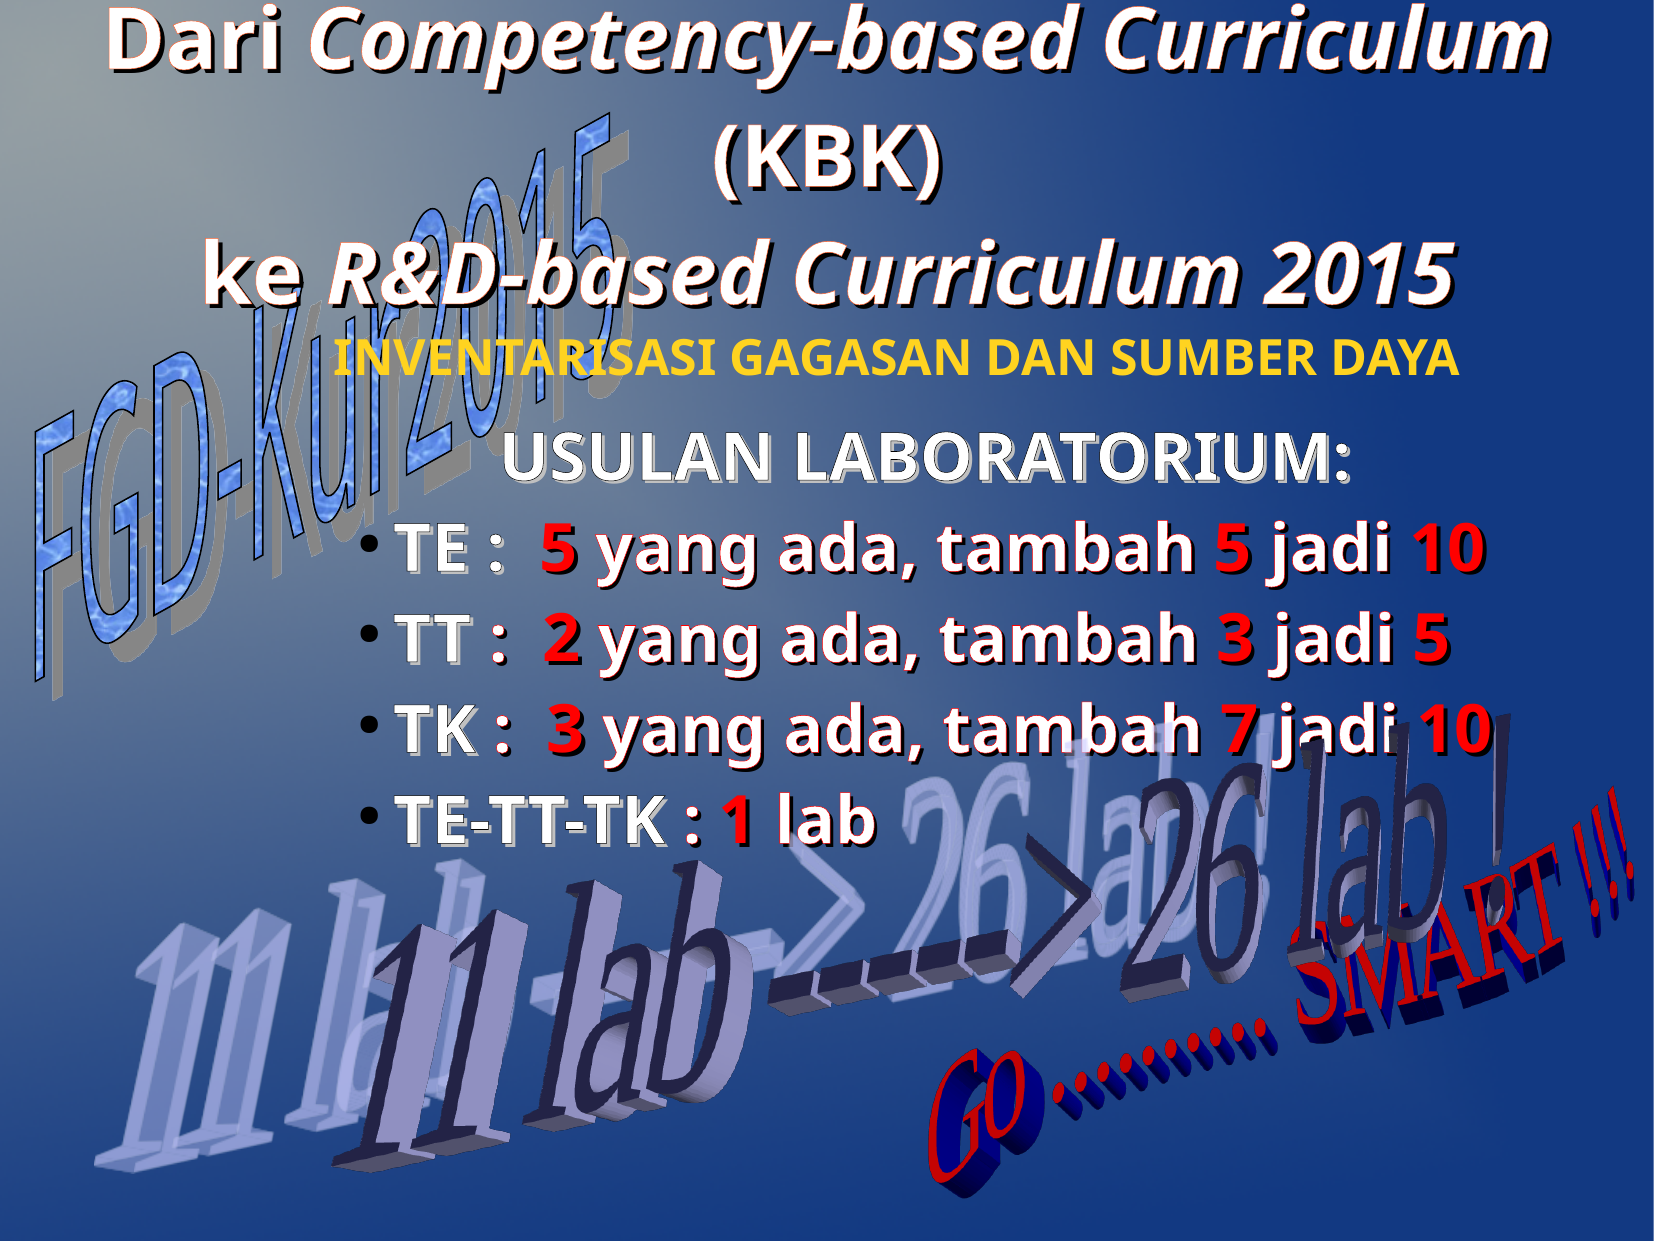

# Dari Competency-based Curriculum (KBK) ke R&D-based Curriculum 2015
FGD-Kur2015
INVENTARISASI GAGASAN DAN SUMBER DAYA
USULAN LABORATORIUM:
TE : 5 yang ada, tambah 5 jadi 10
TT : 2 yang ada, tambah 3 jadi 5
TK : 3 yang ada, tambah 7 jadi 10
TE-TT-TK : 1 lab
11 lab -----> 26 lab !
Go .......... SMART !!!